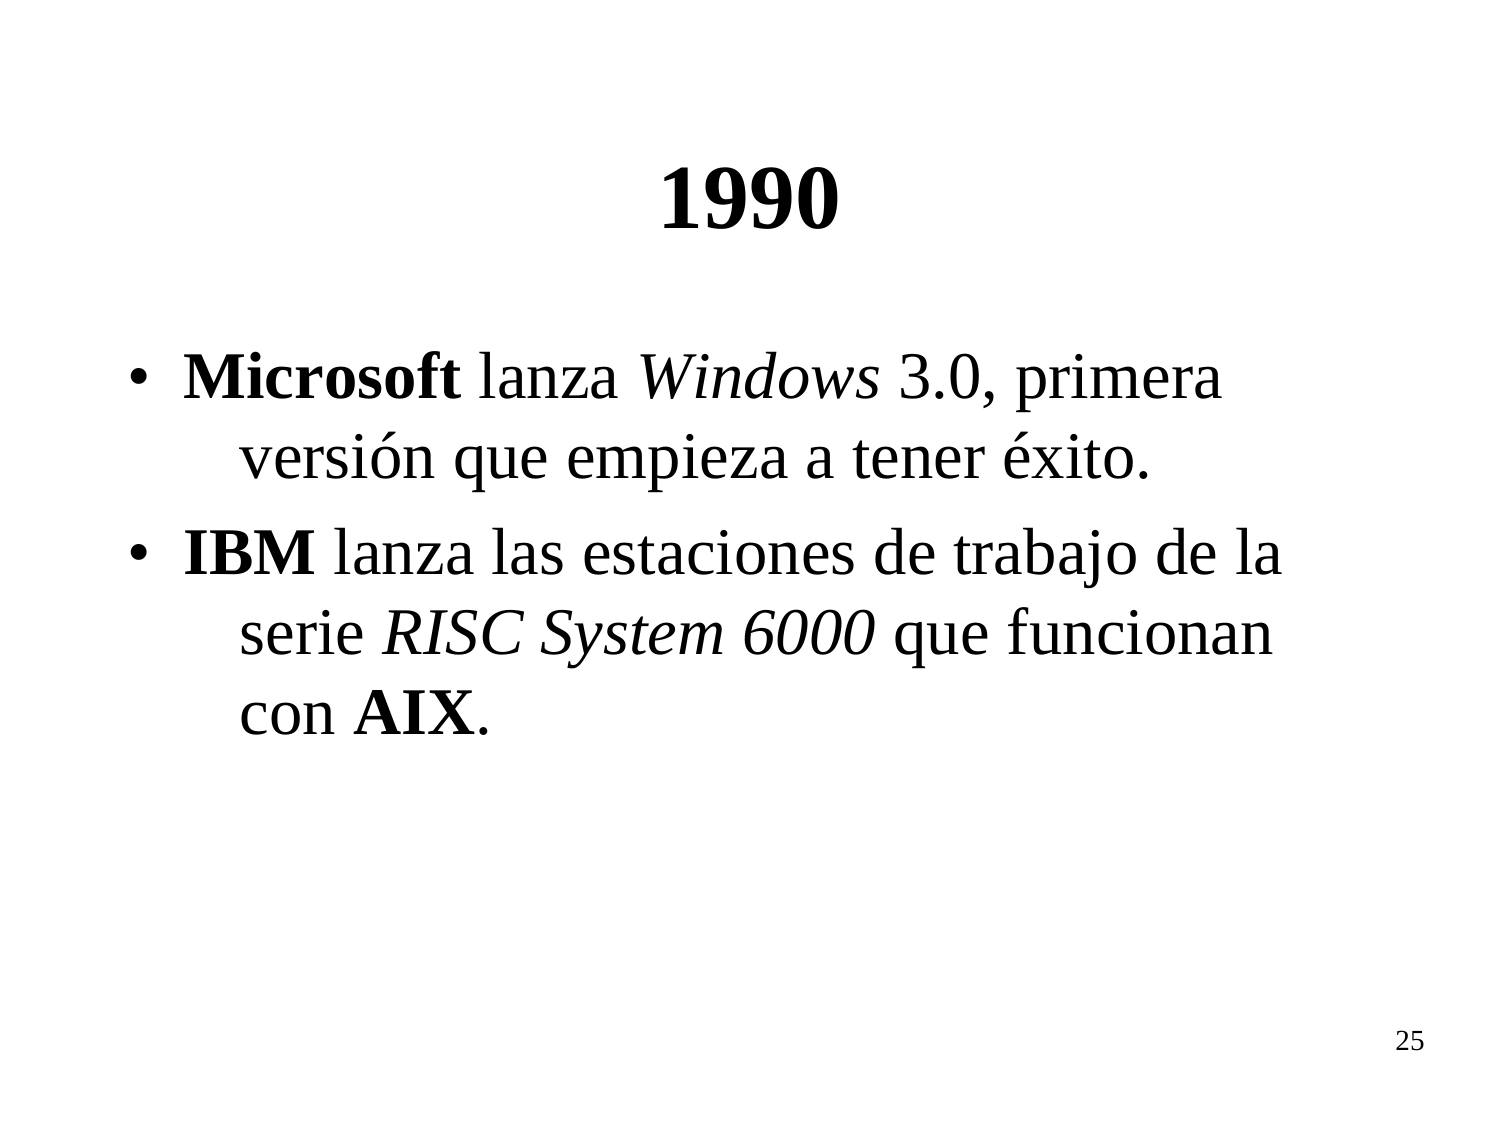

# 1990
Microsoft lanza Windows 3.0, primera versión que empieza a tener éxito.
IBM lanza las estaciones de trabajo de la serie RISC System 6000 que funcionan con AIX.
25